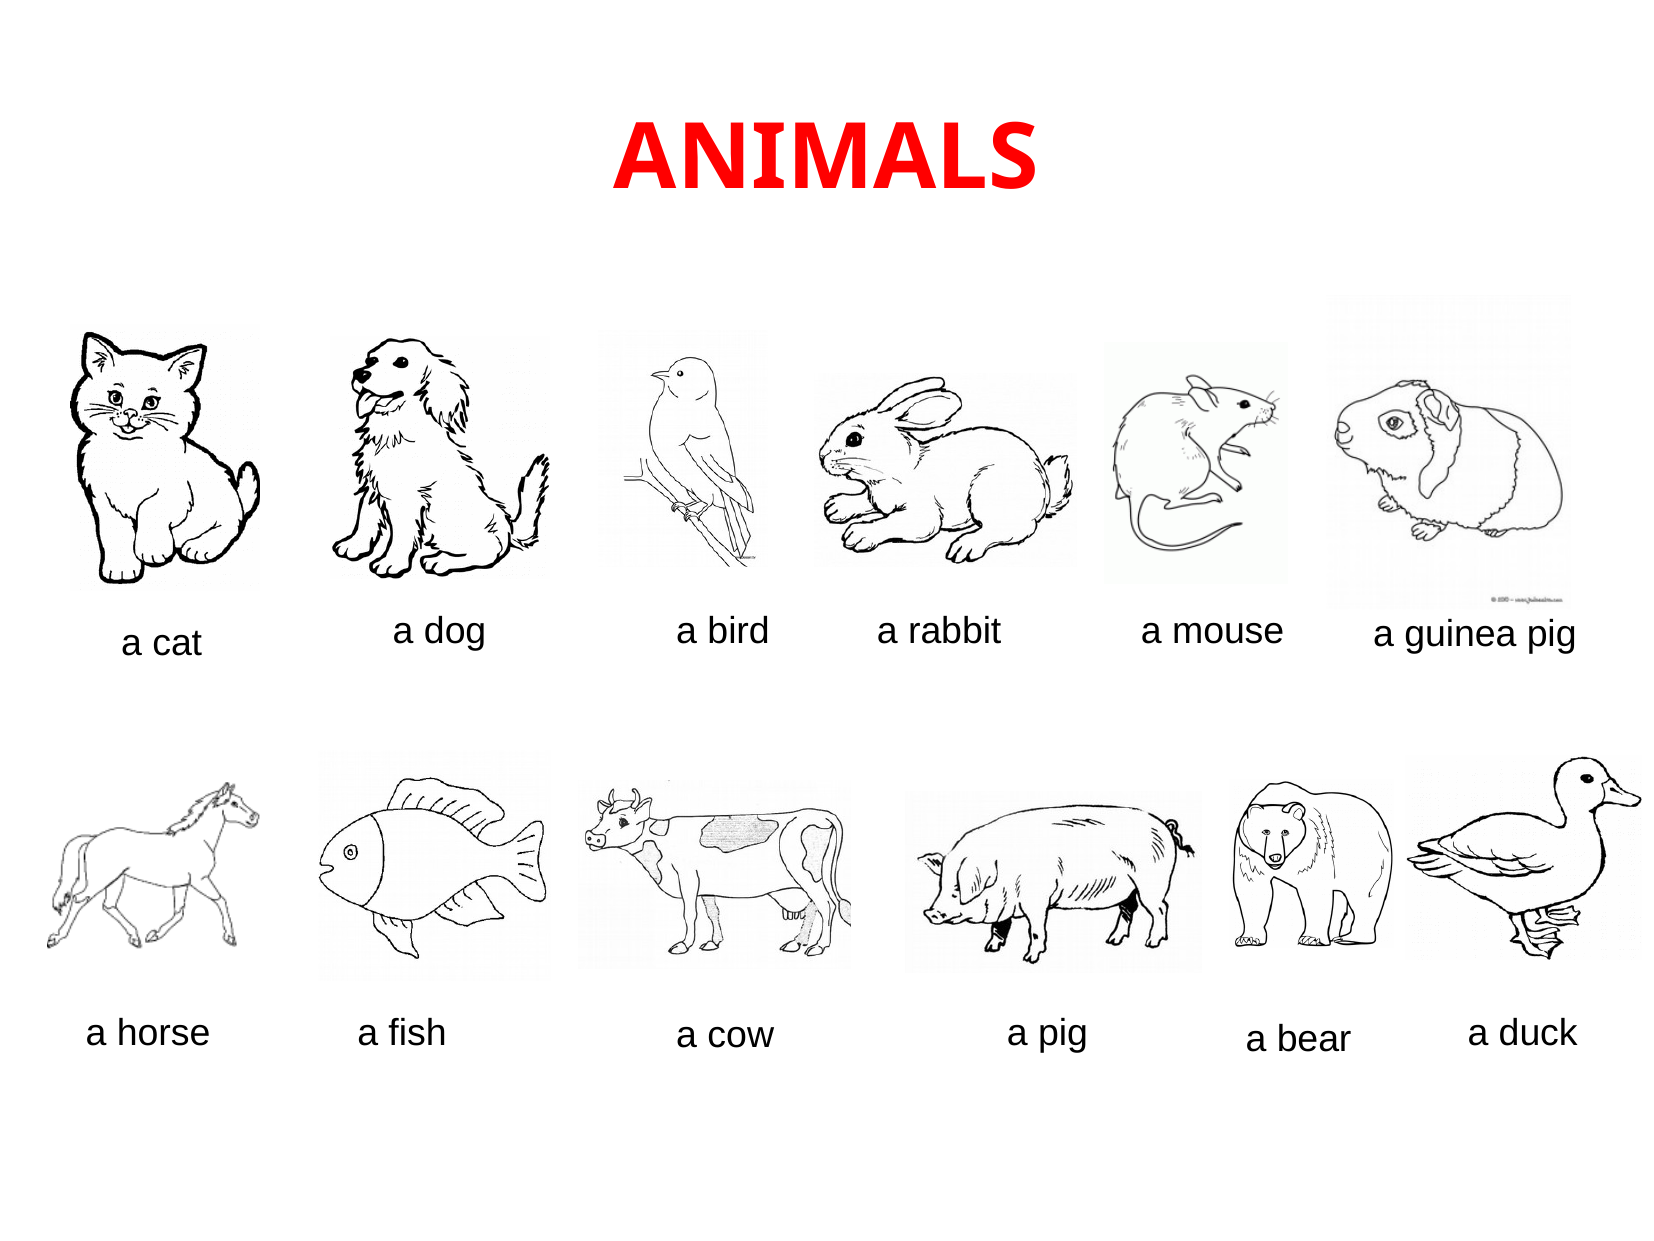

# ANIMALS
a dog
a bird
a rabbit
a mouse
a guinea pig
a cat
a horse
a fish
a pig
a duck
a cow
a bear